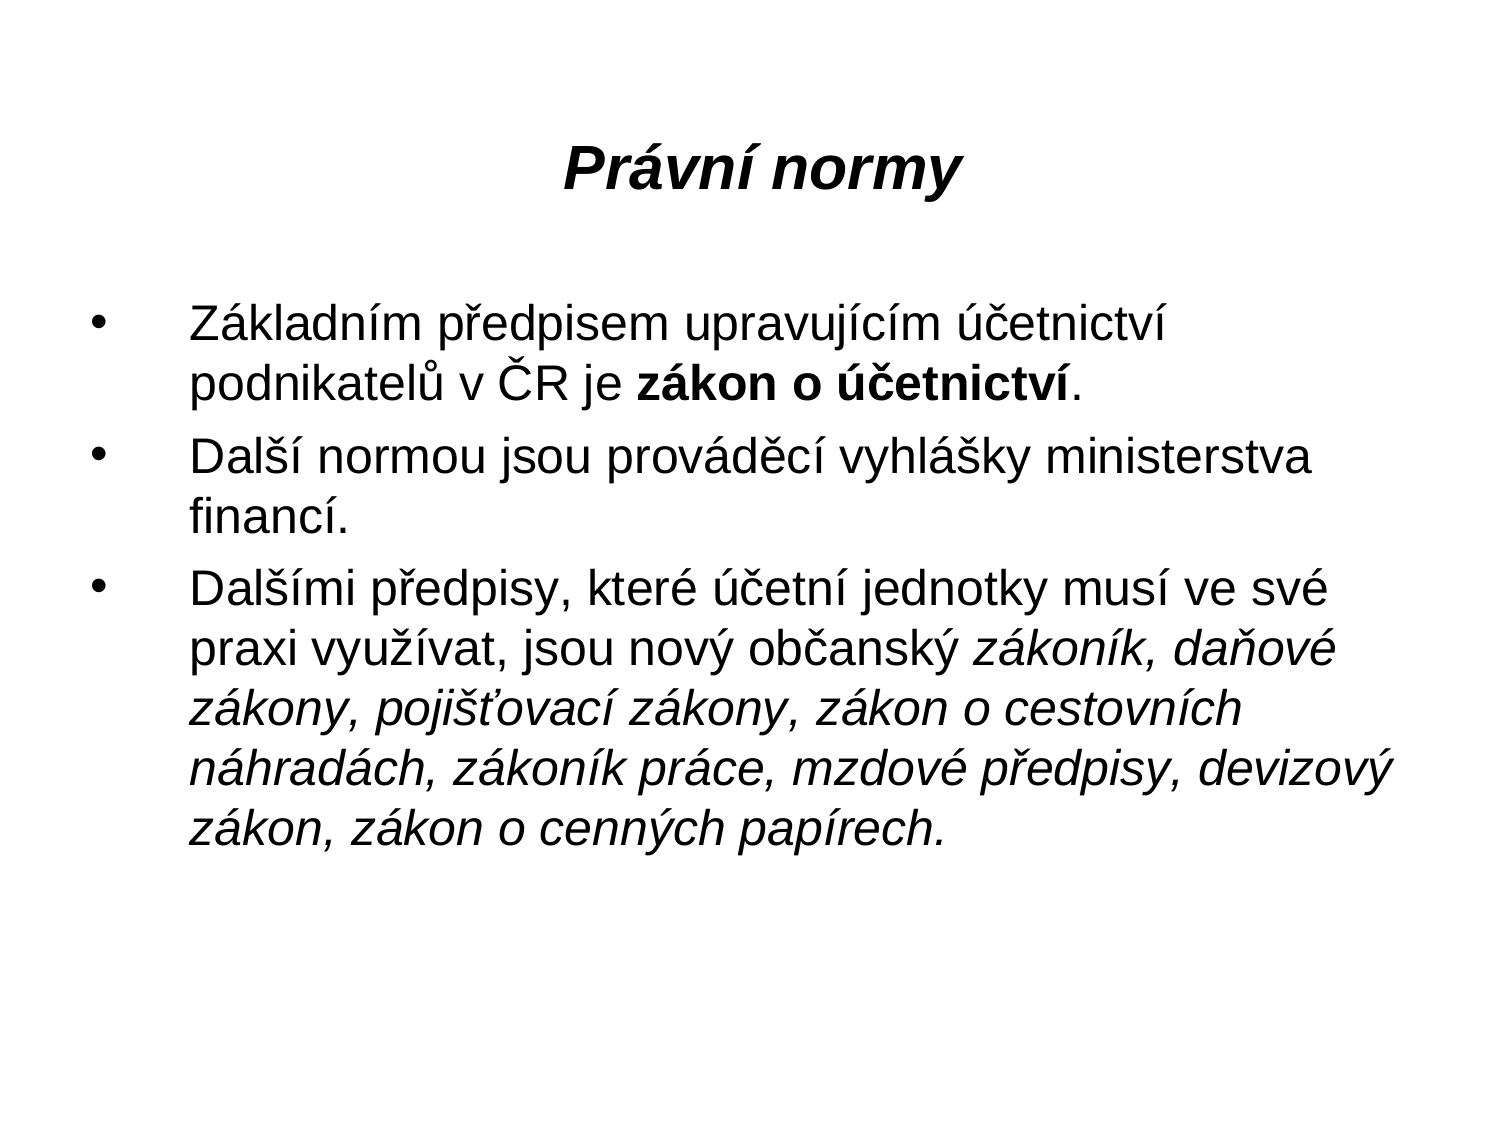

# Právní normy
Základním předpisem upravujícím účetnictví podnikatelů v ČR je zákon o účetnictví.
Další normou jsou prováděcí vyhlášky ministerstva financí.
Dalšími předpisy, které účetní jednotky musí ve své praxi využívat, jsou nový občanský zákoník, daňové zákony, pojišťovací zákony, zákon o cestovních náhradách, zákoník práce, mzdové předpisy, devizový zákon, zákon o cenných papírech.